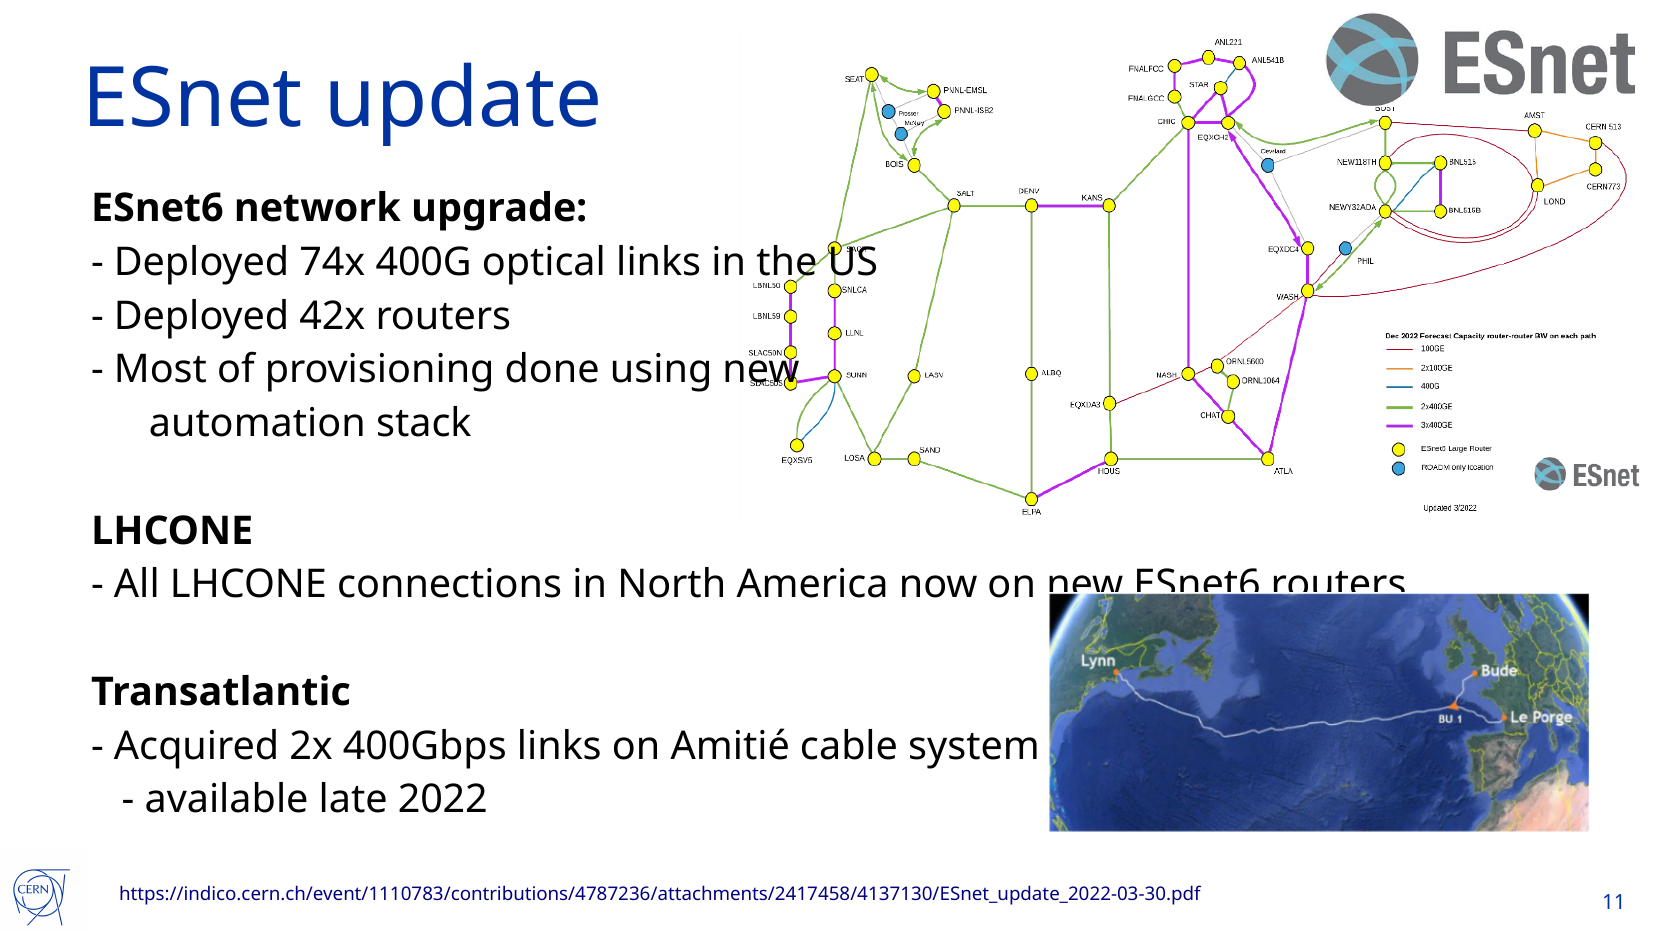

# ESnet update
ESnet6 network upgrade:
- Deployed 74x 400G optical links in the US
- Deployed 42x routers
- Most of provisioning done using new
automation stack
LHCONE
- All LHCONE connections in North America now on new ESnet6 routers
Transatlantic
- Acquired 2x 400Gbps links on Amitié cable system
 - available late 2022
11
https://indico.cern.ch/event/1110783/contributions/4787236/attachments/2417458/4137130/ESnet_update_2022-03-30.pdf